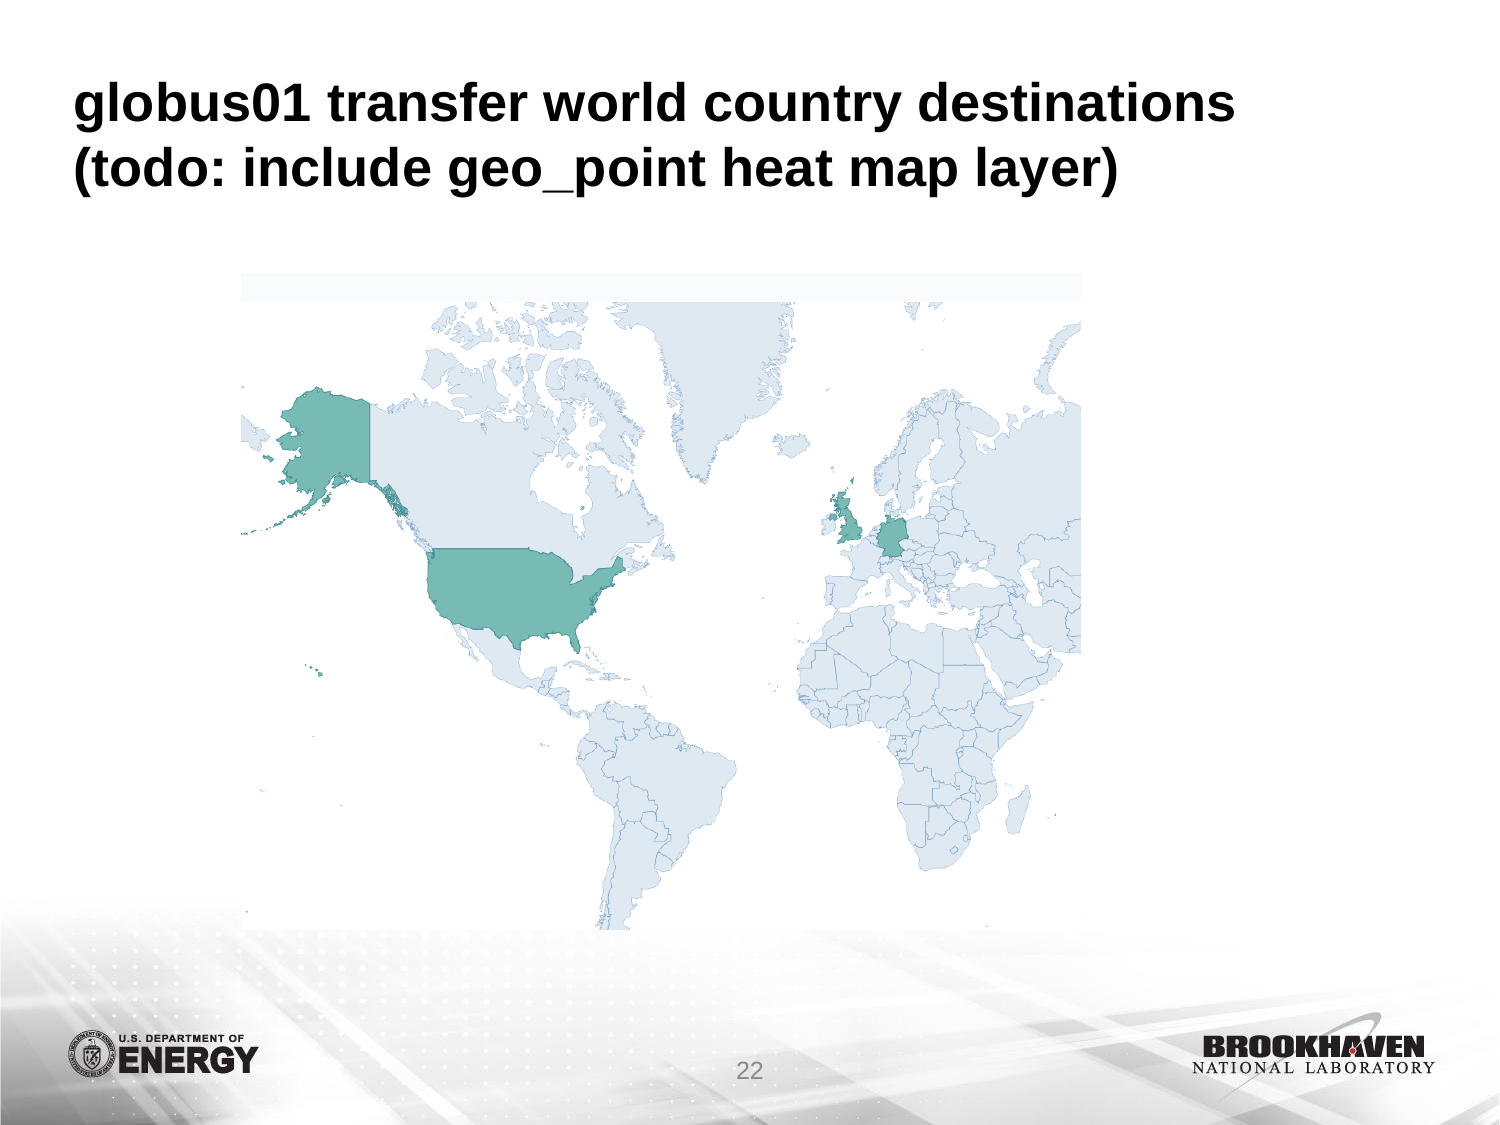

# globus01 transfer world country destinations (todo: include geo_point heat map layer)